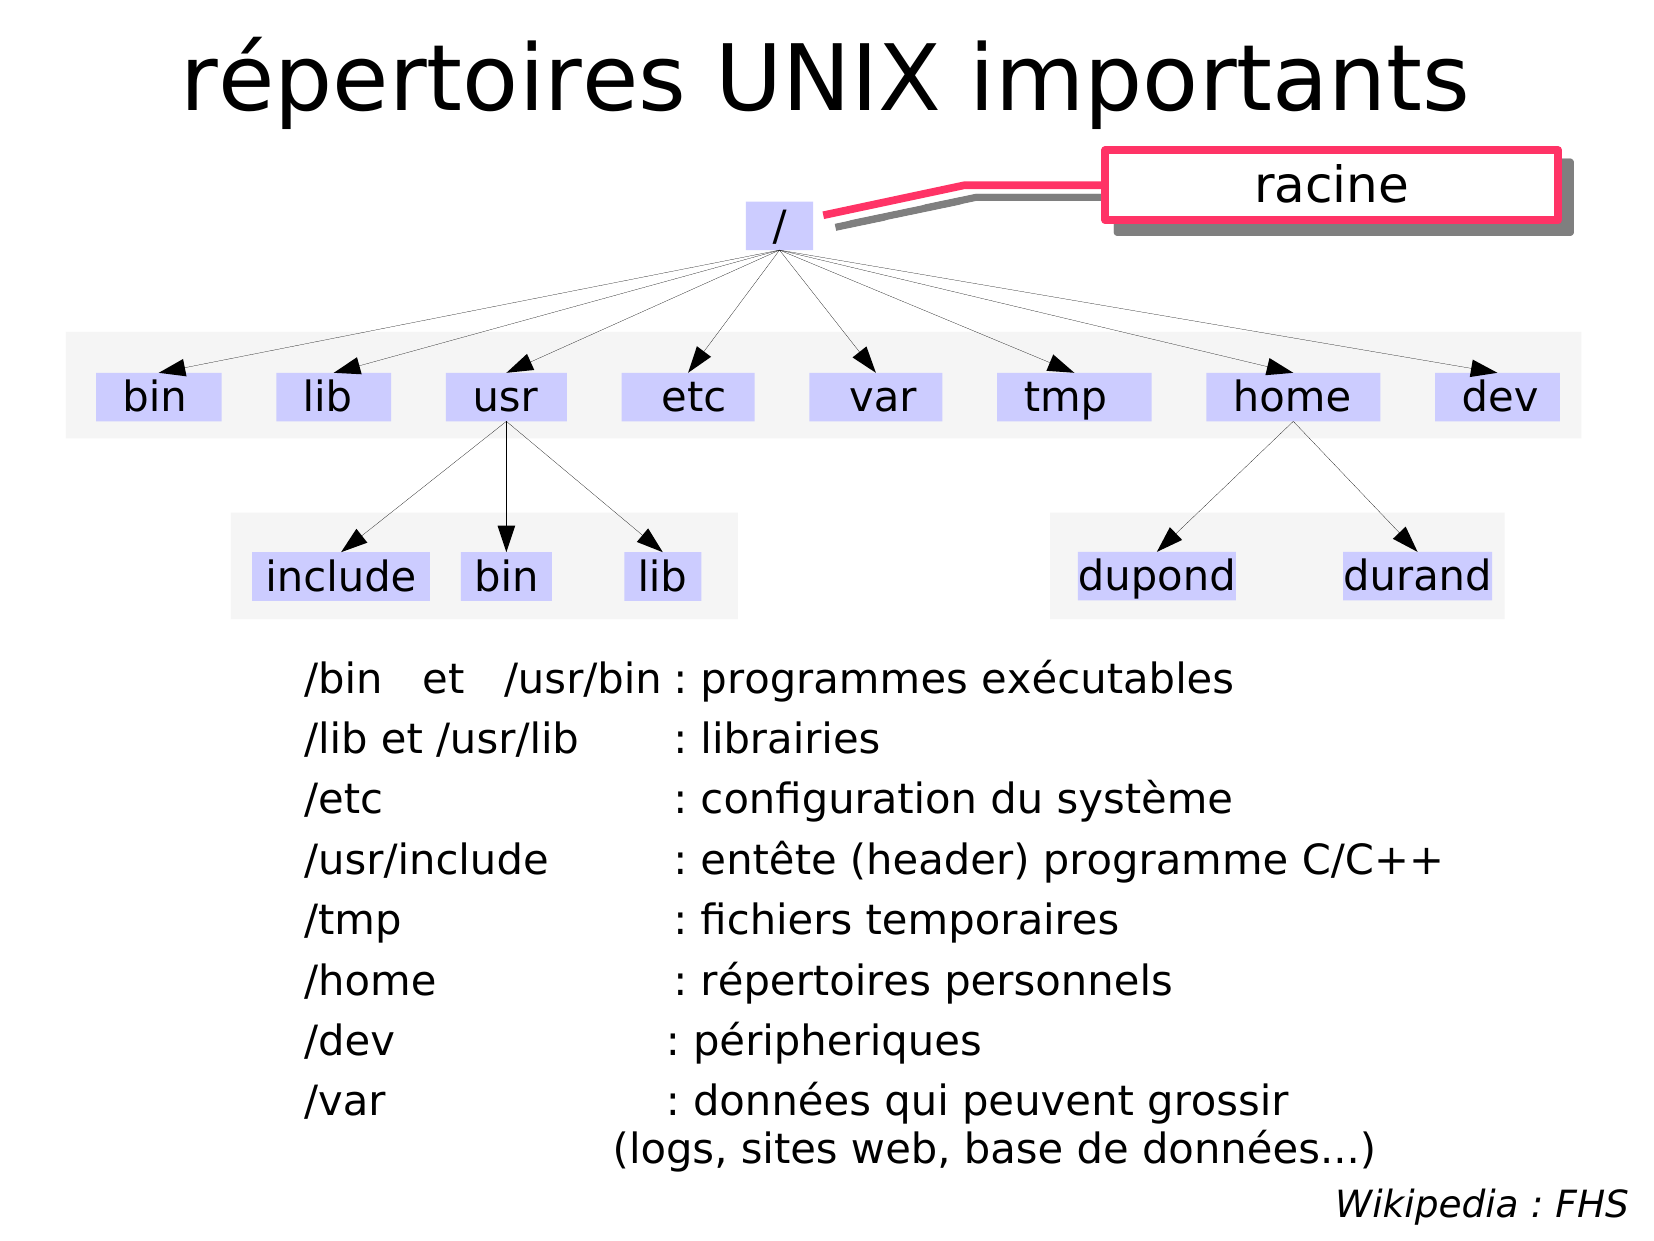

# répertoires UNIX importants
 /
 bin
 lib
 usr
 etc
 var
 tmp
 home
 dev
dupond
durand
 include
 bin
 lib
/bin et /usr/bin	: programmes exécutables
/lib et /usr/lib 	: librairies
/etc 	: configuration du système
/usr/include 	: entête (header) programme C/C++
/tmp 	: fichiers temporaires
/home 	: répertoires personnels
/dev 		 : péripheriques
/var 	 : données qui peuvent grossir
				 (logs, sites web, base de données...)
Wikipedia : FHS